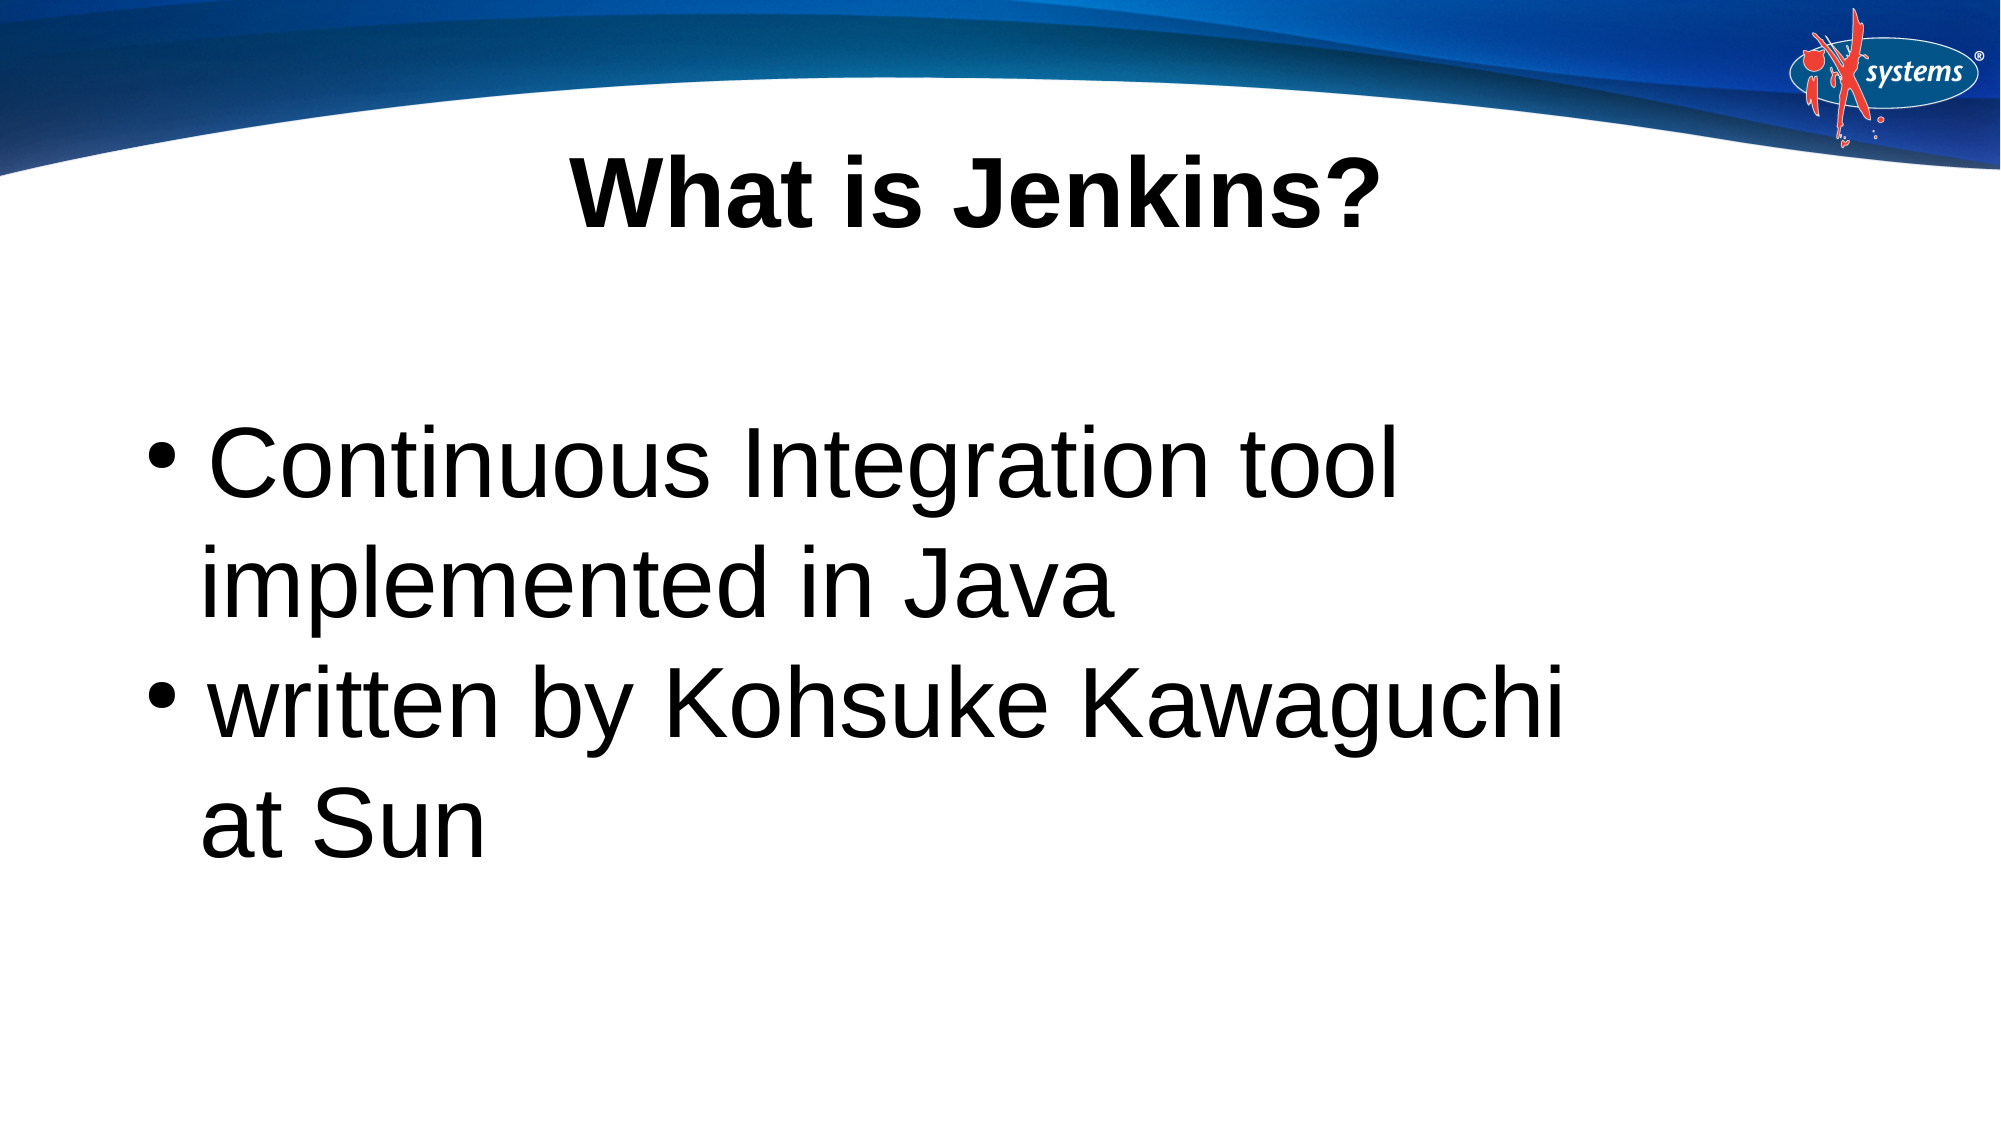

What is Jenkins?
 Continuous Integration tool
 implemented in Java
 written by Kohsuke Kawaguchi
 at Sun